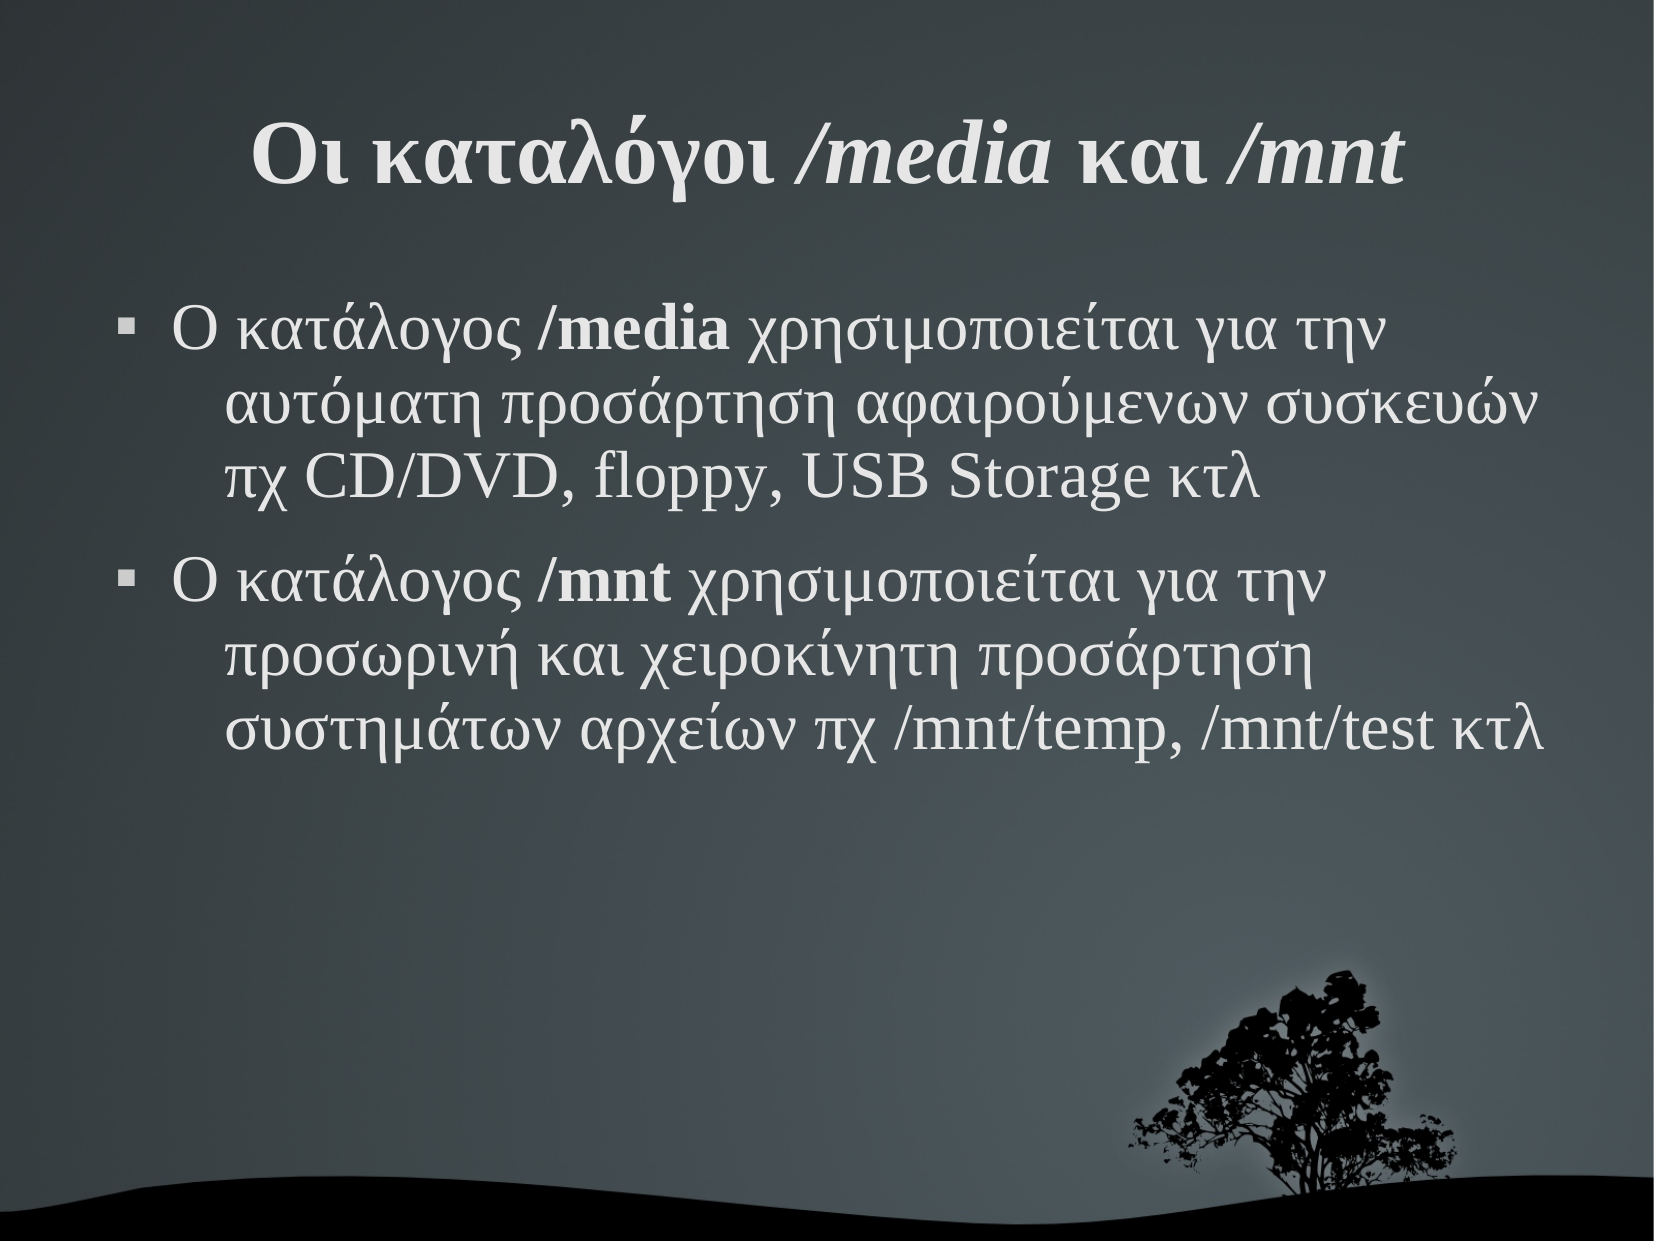

# Οι καταλόγοι /media και /mnt
Ο κατάλογος /media χρησιμοποιείται για την αυτόματη προσάρτηση αφαιρούμενων συσκευών πχ CD/DVD, floppy, USB Storage κτλ
Ο κατάλογος /mnt χρησιμοποιείται για την προσωρινή και χειροκίνητη προσάρτηση συστημάτων αρχείων πχ /mnt/temp, /mnt/test κτλ